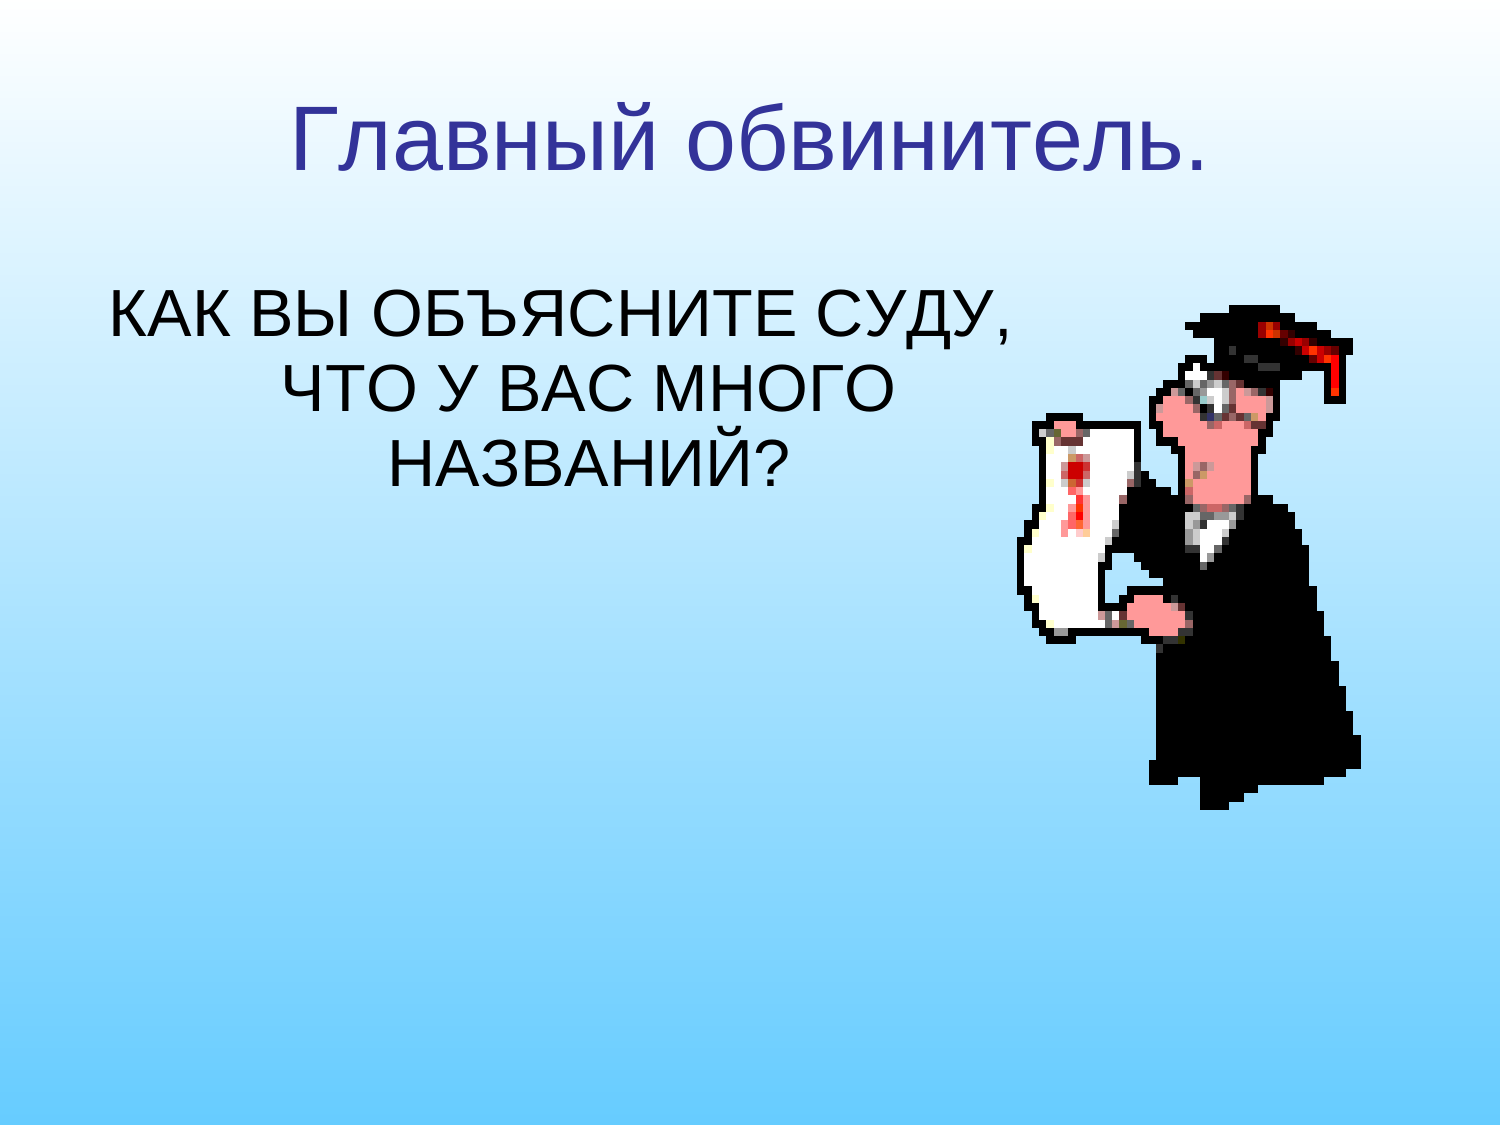

# Главный обвинитель.
КАК ВЫ ОБЪЯСНИТЕ СУДУ, ЧТО У ВАС МНОГО НАЗВАНИЙ?